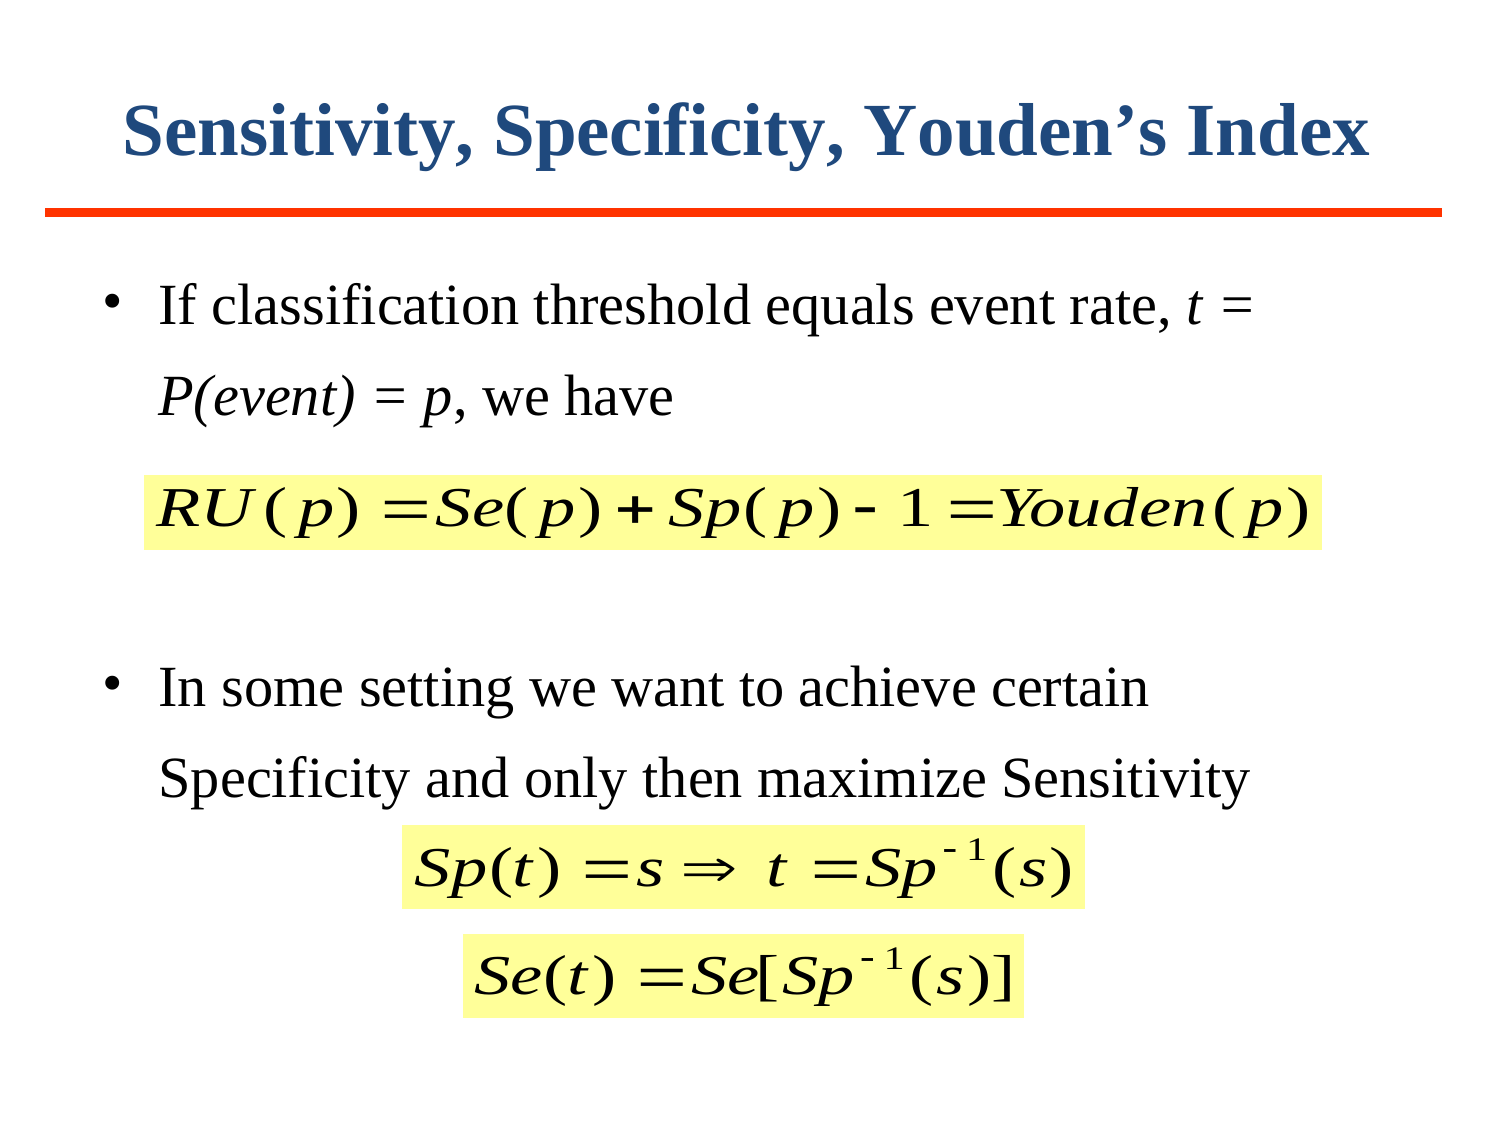

Sensitivity, Specificity, Youden’s Index
If classification threshold equals event rate, t = P(event) = p, we have
In some setting we want to achieve certain Specificity and only then maximize Sensitivity